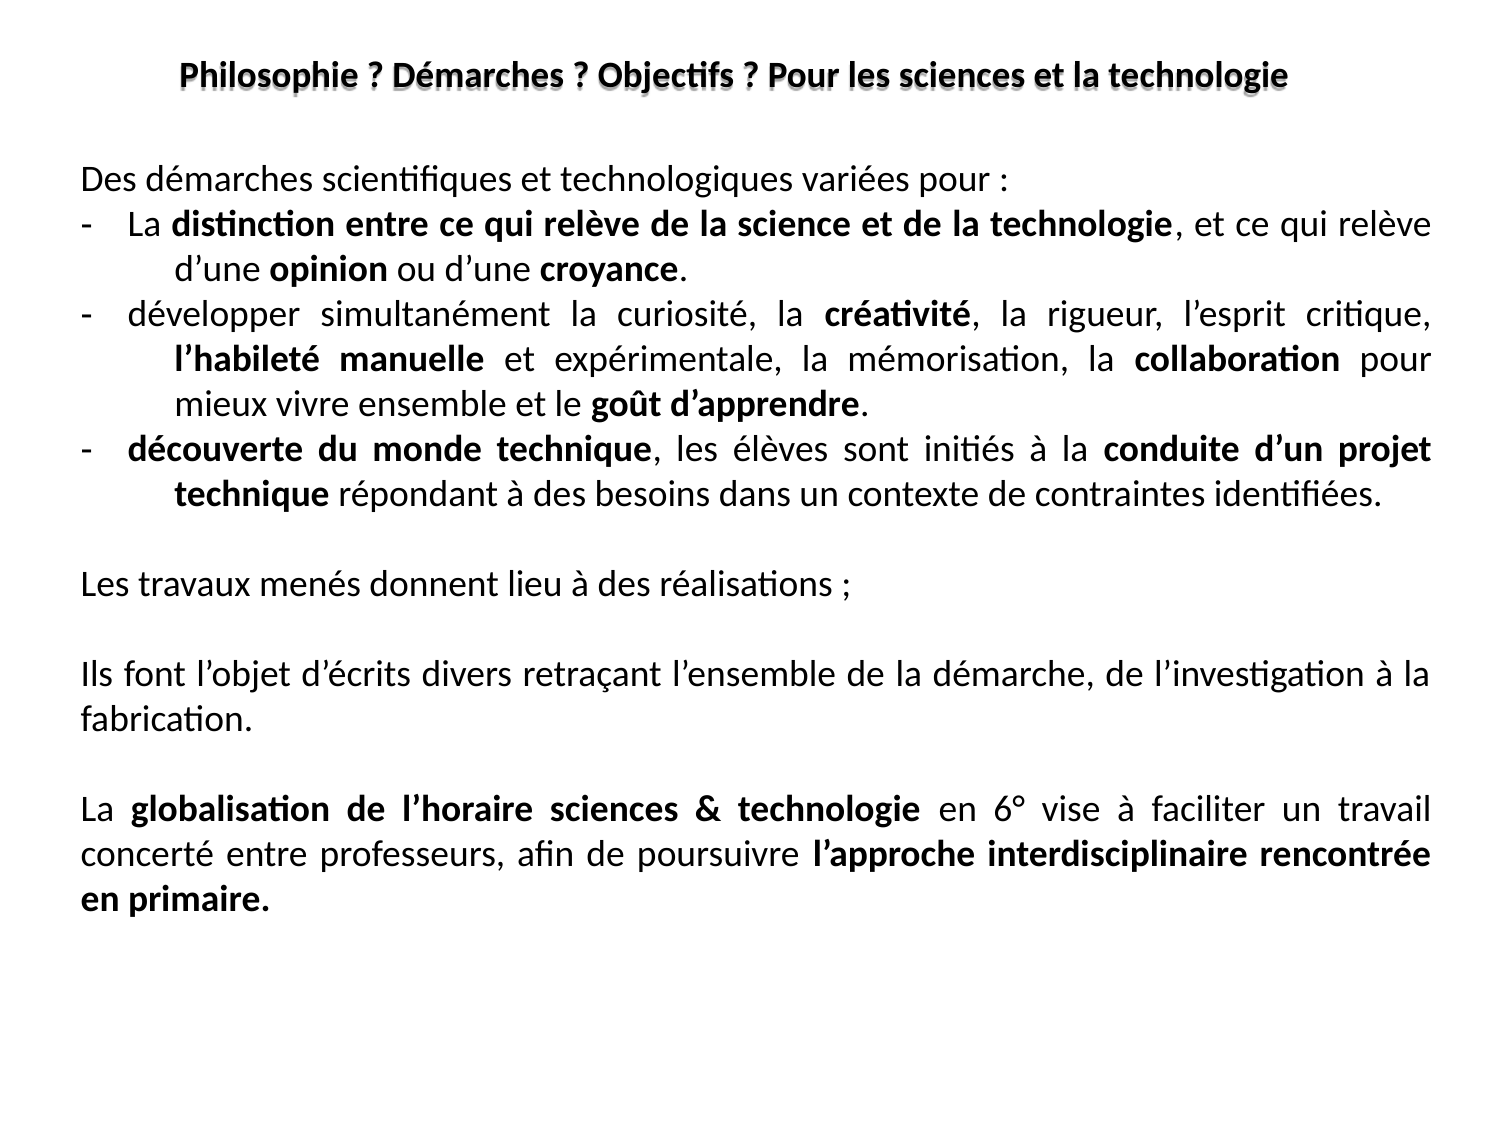

# Philosophie ? Démarches ? Objectifs ? Pour les sciences et la technologie
Des démarches scientifiques et technologiques variées pour :
La distinction entre ce qui relève de la science et de la technologie, et ce qui relève d’une opinion ou d’une croyance.
développer simultanément la curiosité, la créativité, la rigueur, l’esprit critique, l’habileté manuelle et expérimentale, la mémorisation, la collaboration pour mieux vivre ensemble et le goût d’apprendre.
découverte du monde technique, les élèves sont initiés à la conduite d’un projet technique répondant à des besoins dans un contexte de contraintes identifiées.
Les travaux menés donnent lieu à des réalisations ;
Ils font l’objet d’écrits divers retraçant l’ensemble de la démarche, de l’investigation à la fabrication.
La globalisation de l’horaire sciences & technologie en 6° vise à faciliter un travail concerté entre professeurs, afin de poursuivre l’approche interdisciplinaire rencontrée en primaire.